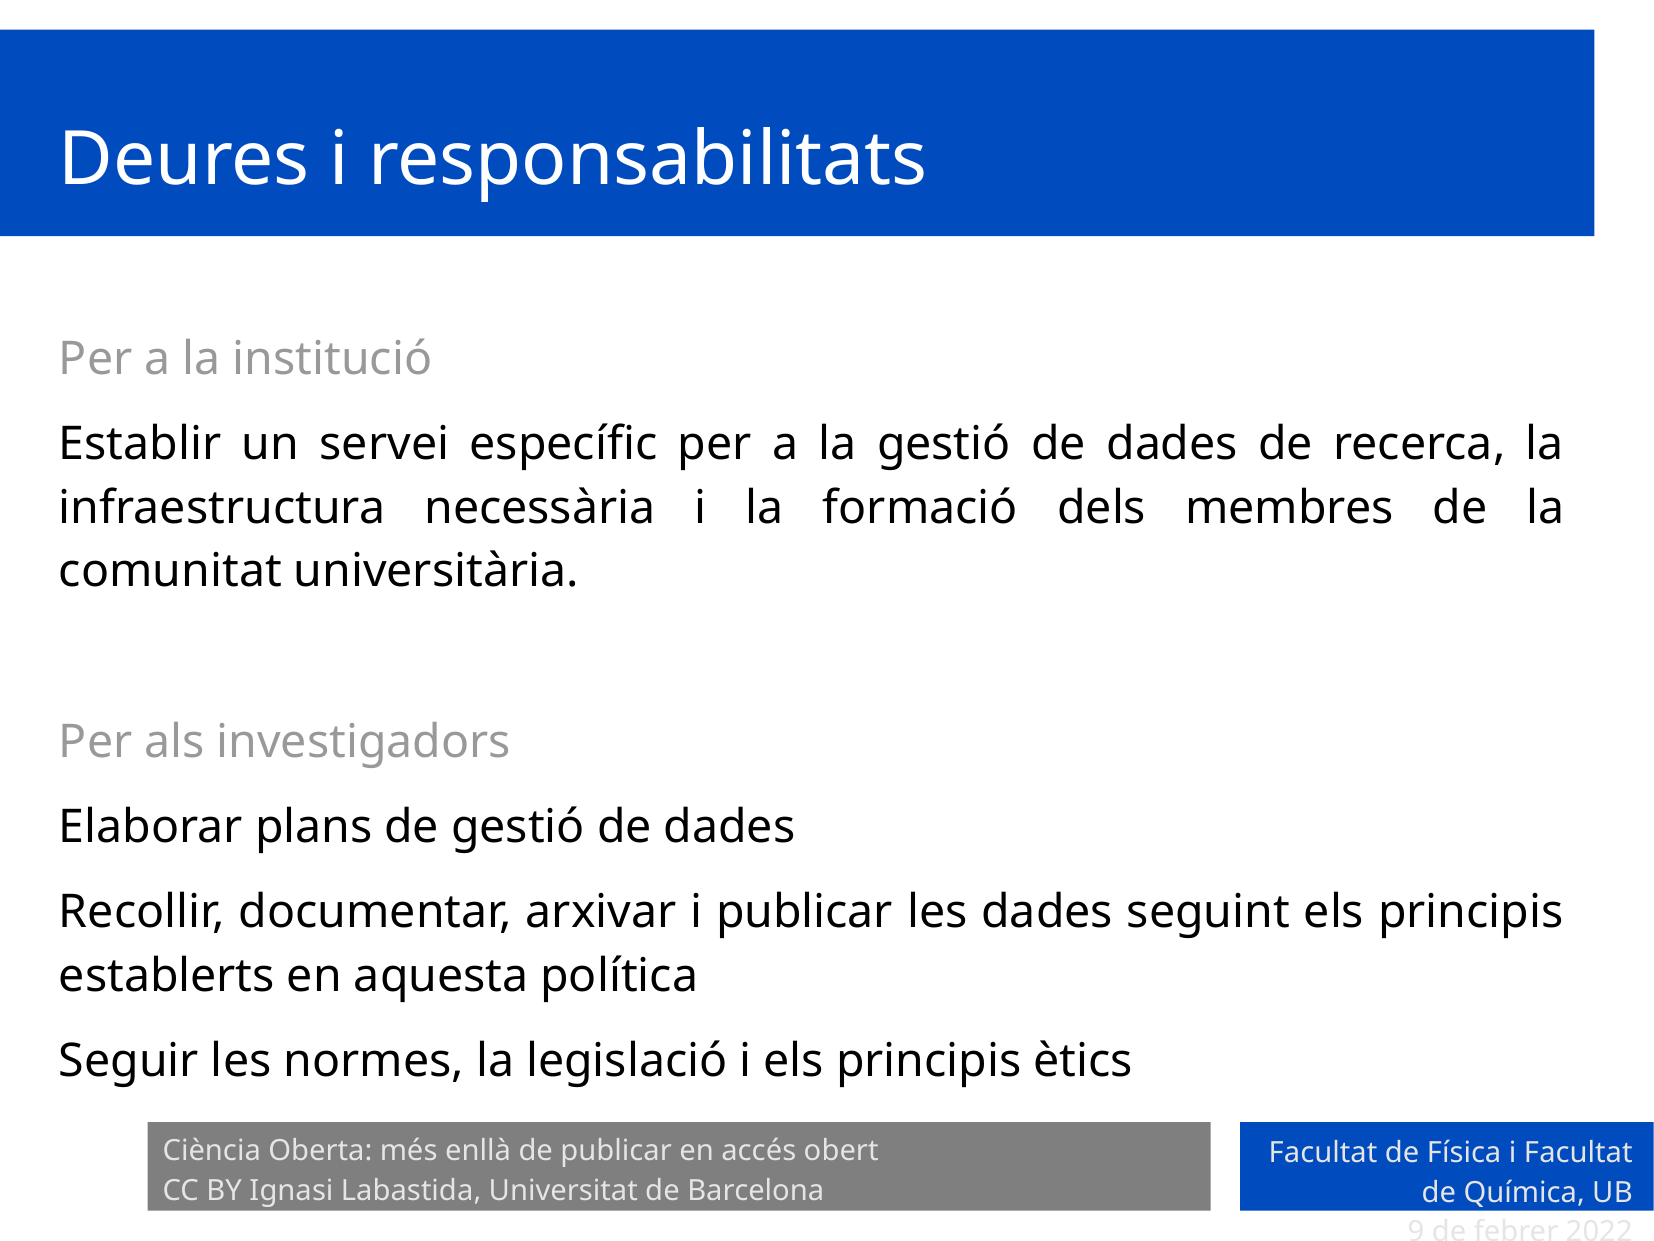

# Deures i responsabilitats
Per a la institució
Establir un servei específic per a la gestió de dades de recerca, la infraestructura necessària i la formació dels membres de la comunitat universitària.
Per als investigadors
Elaborar plans de gestió de dades
Recollir, documentar, arxivar i publicar les dades seguint els principis establerts en aquesta política
Seguir les normes, la legislació i els principis ètics